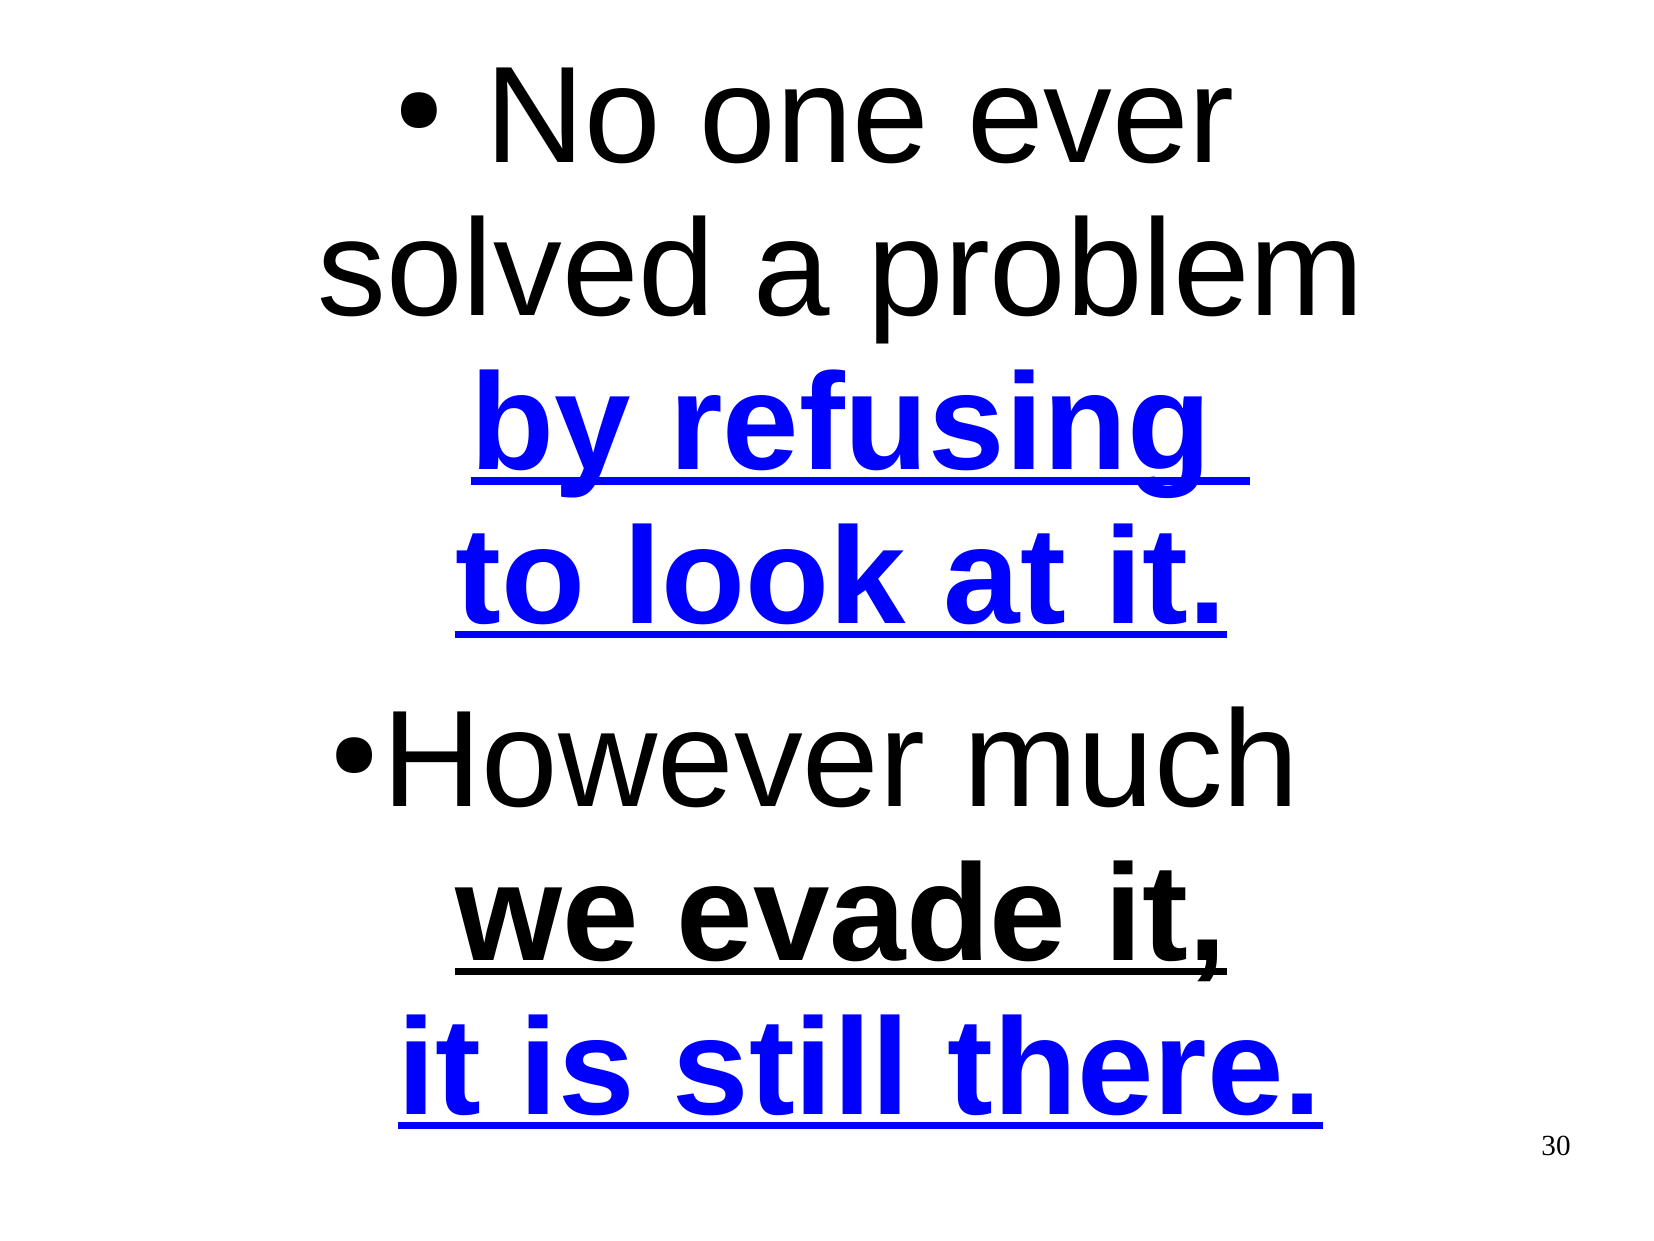

# No one ever solved a problem by refusing to look at it.
However much
we evade it,
it is still there.
30